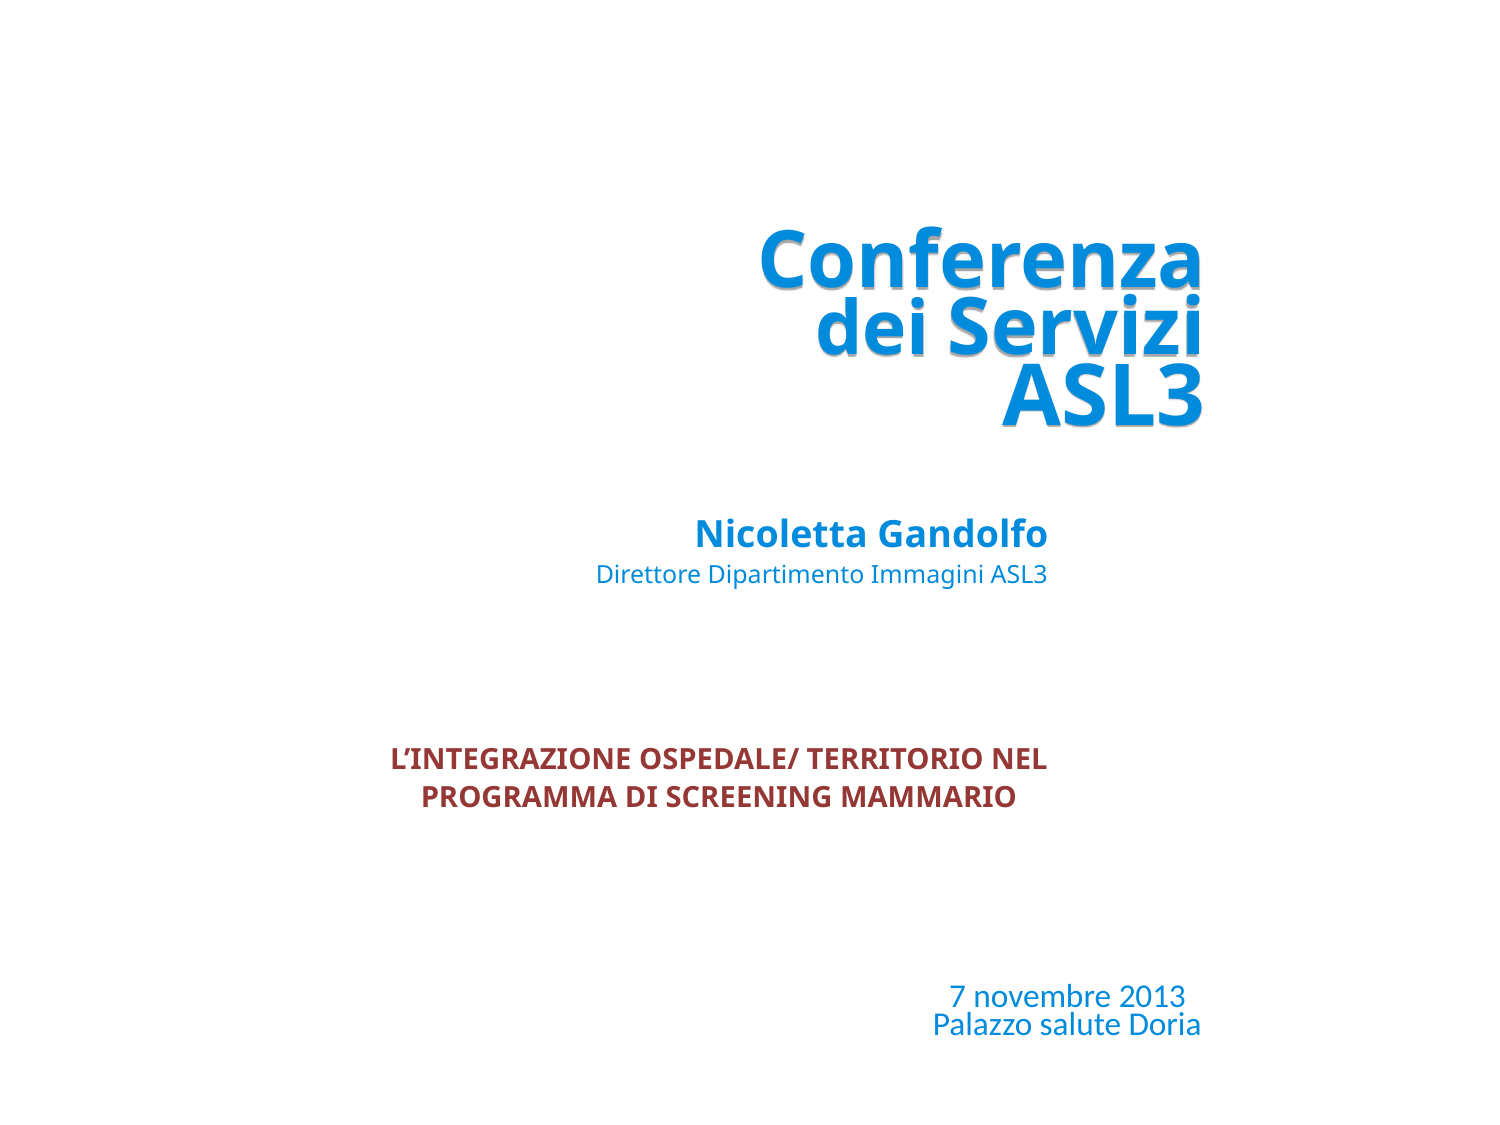

# Conferenza dei Servizi ASL3
Nicoletta Gandolfo
Direttore Dipartimento Immagini ASL3
L’INTEGRAZIONE OSPEDALE/ TERRITORIO NEL
PROGRAMMA DI SCREENING MAMMARIO
7 novembre 2013
Palazzo salute Doria